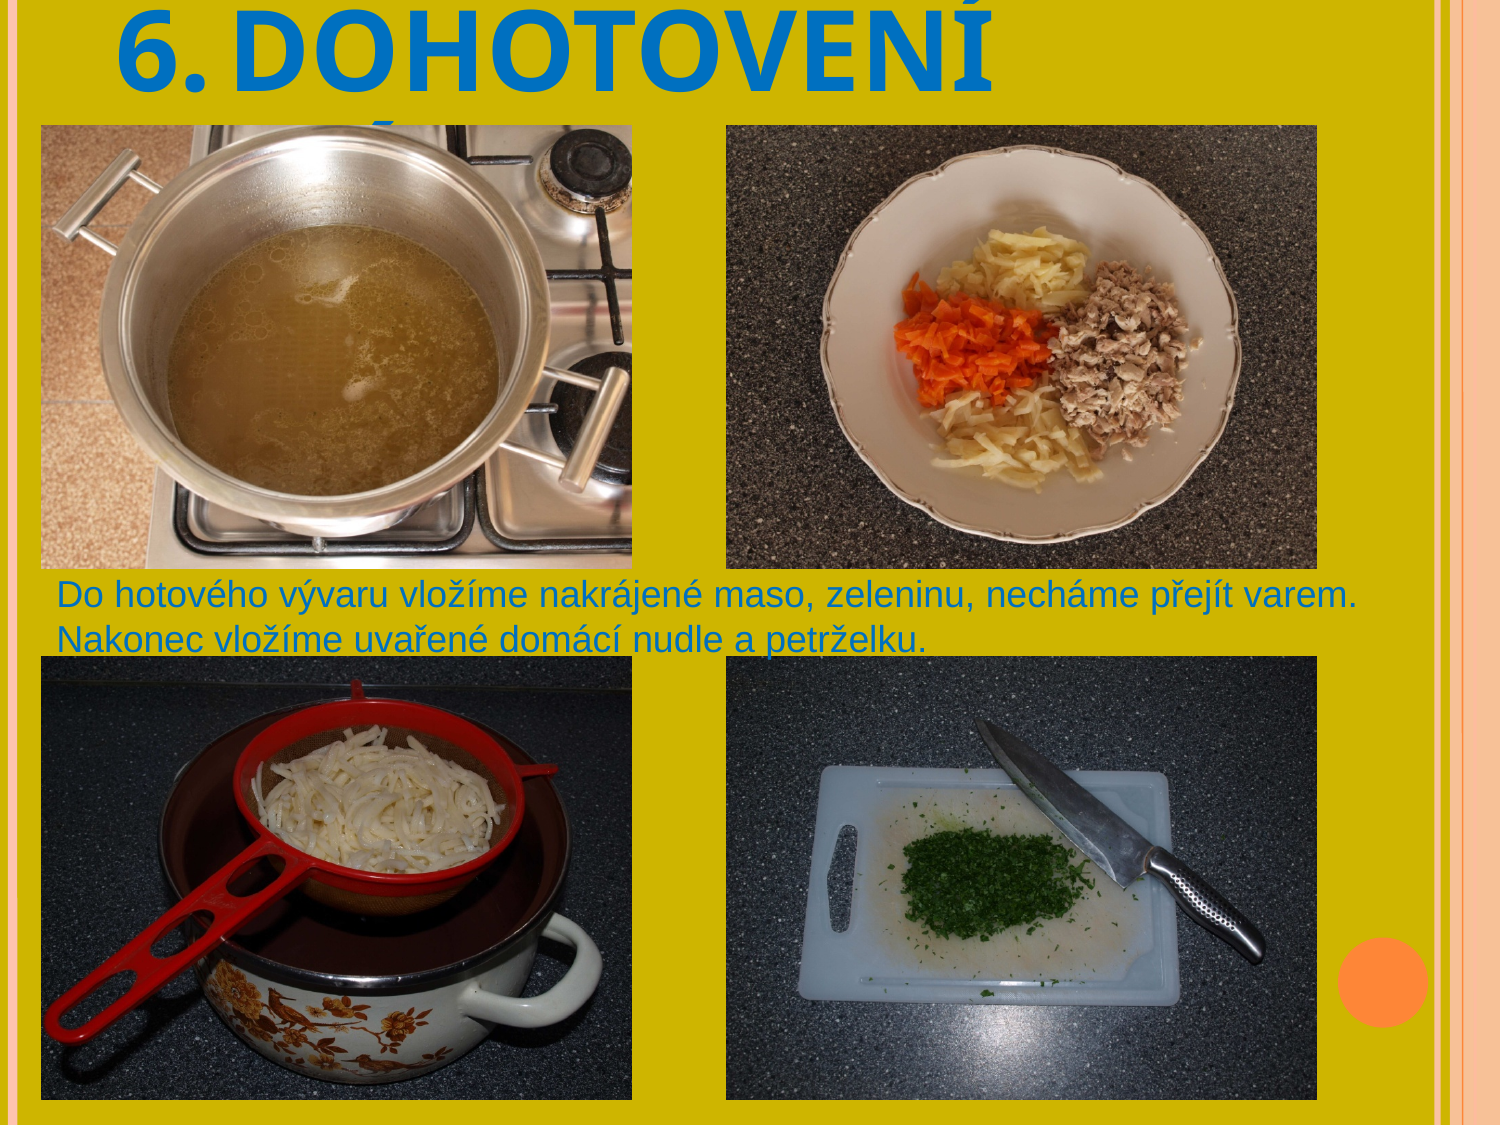

# 6. dohotovení polévky
Do hotového vývaru vložíme nakrájené maso, zeleninu, necháme přejít varem.
Nakonec vložíme uvařené domácí nudle a petrželku.